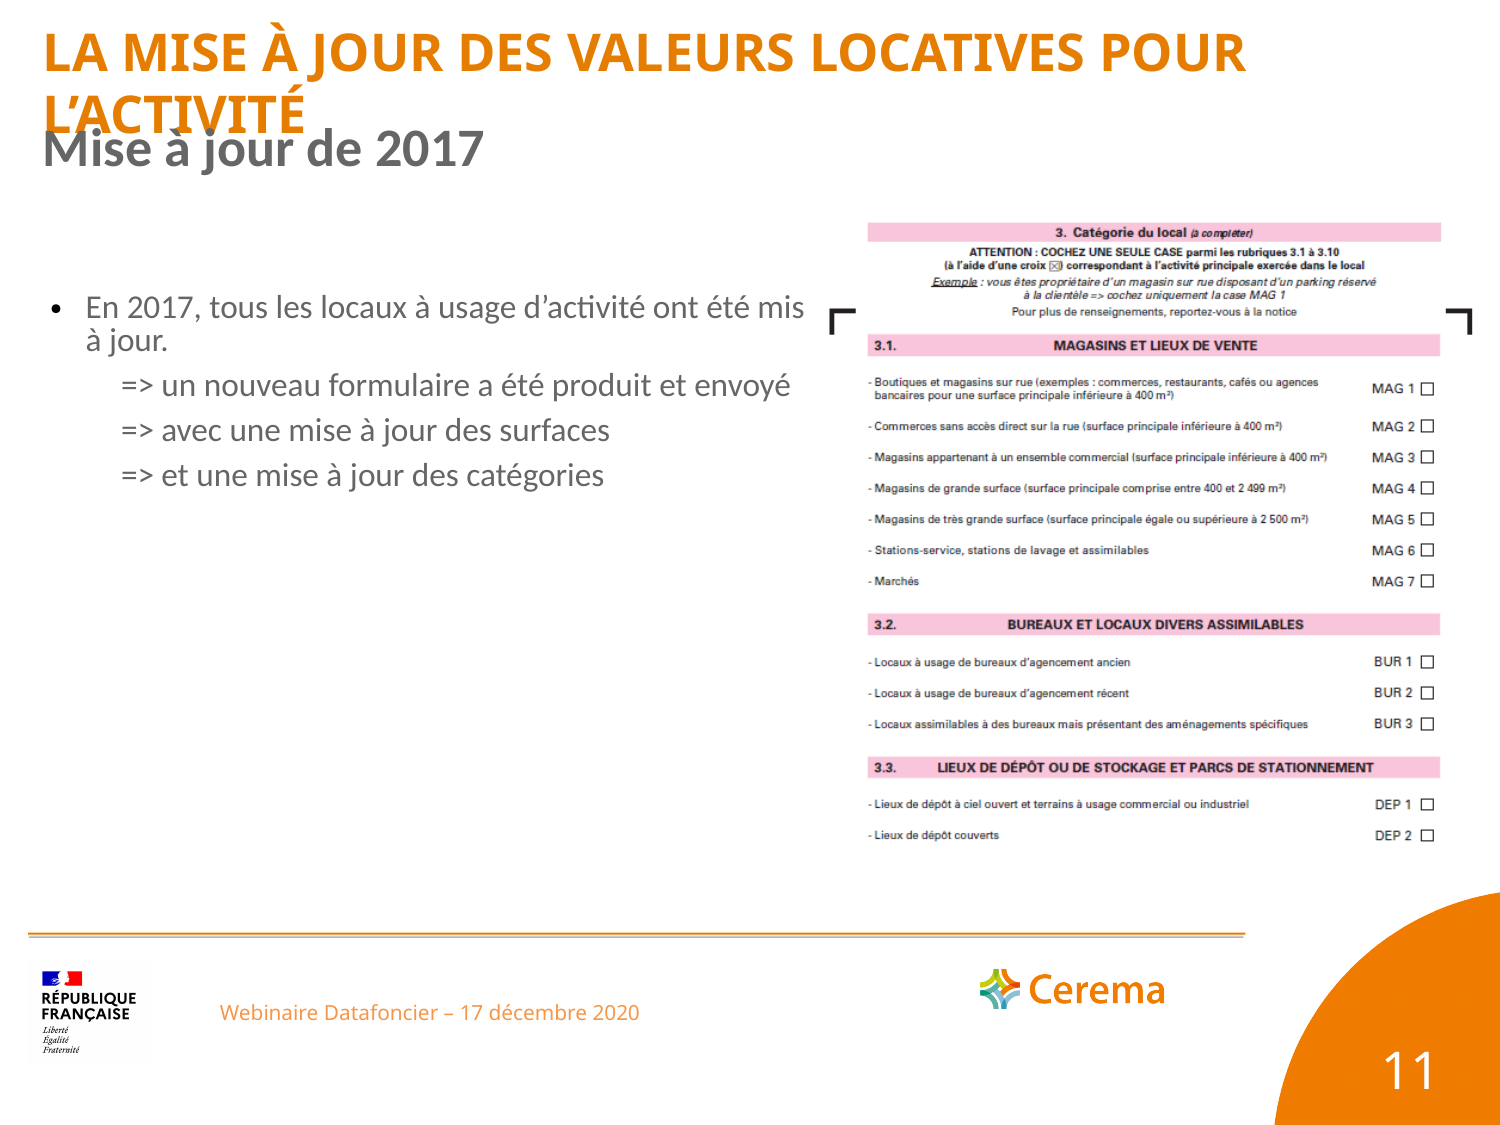

La mise à jour des valeurs locatives pour l’activité
Mise à jour de 2017
En 2017, tous les locaux à usage d’activité ont été mis à jour.
=> un nouveau formulaire a été produit et envoyé
=> avec une mise à jour des surfaces
=> et une mise à jour des catégories
Webinaire Datafoncier – 17 décembre 2020